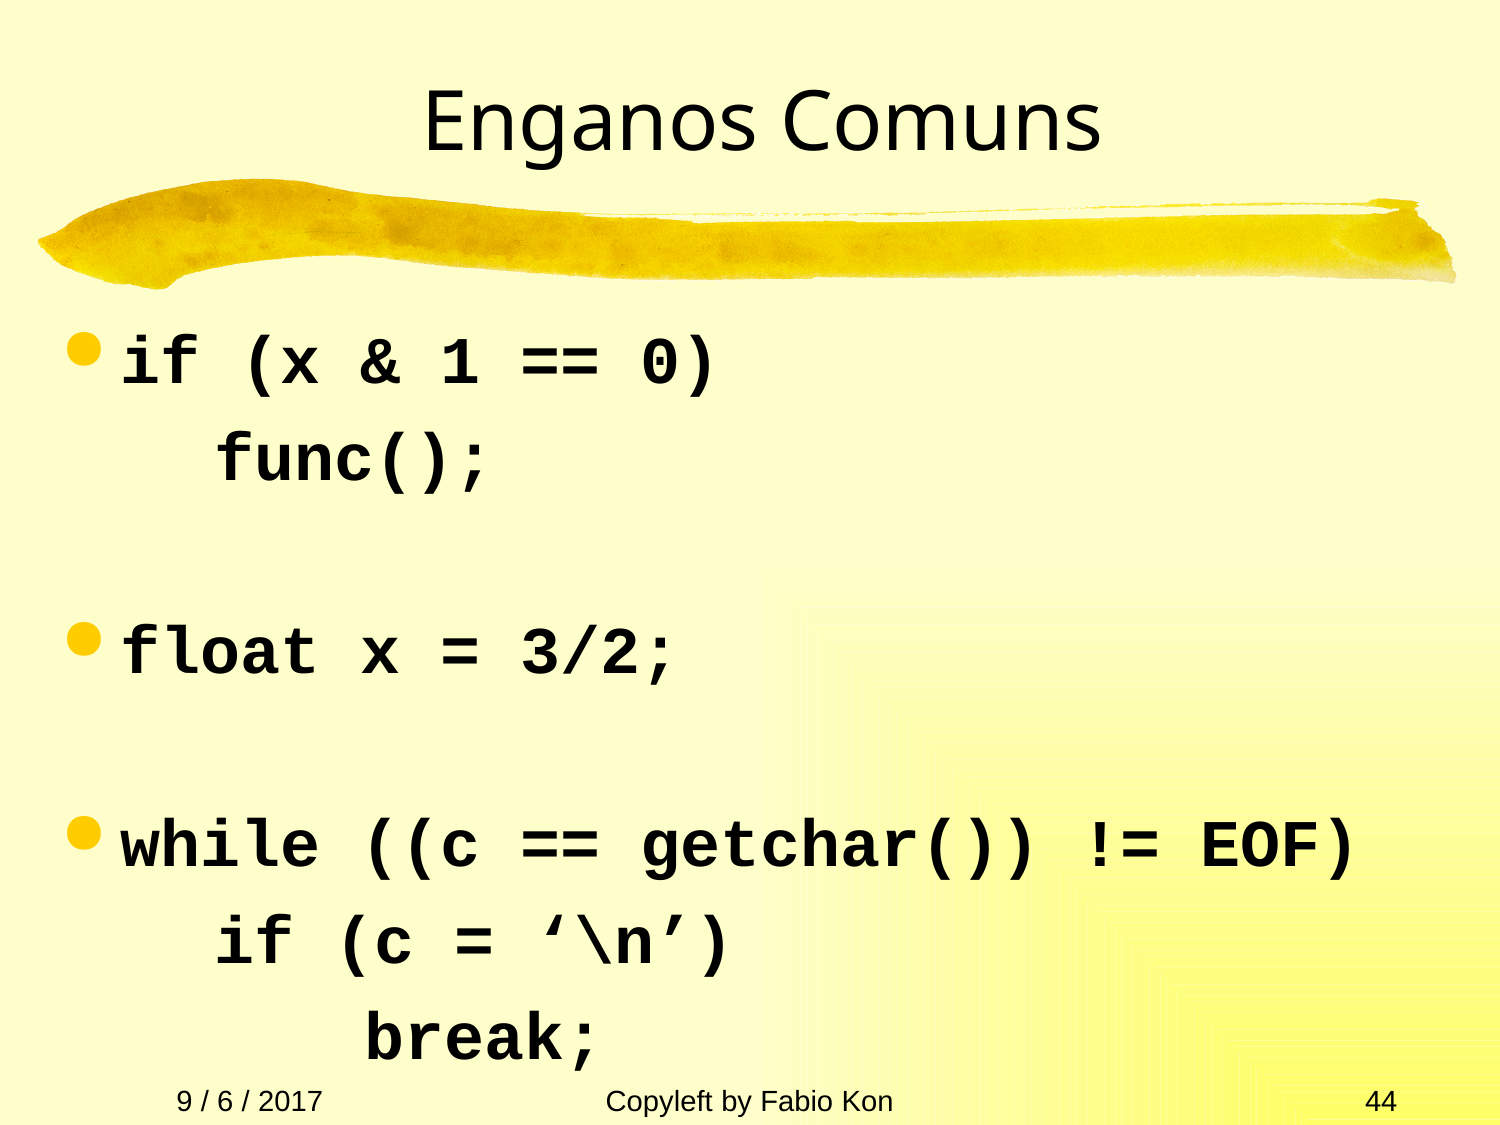

# Enganos Comuns
if (x & 1 == 0)
		func();
float x = 3/2;
while ((c == getchar()) != EOF)
		if (c = ‘\n’)
			break;
ECOOP'99 OOOSW
44